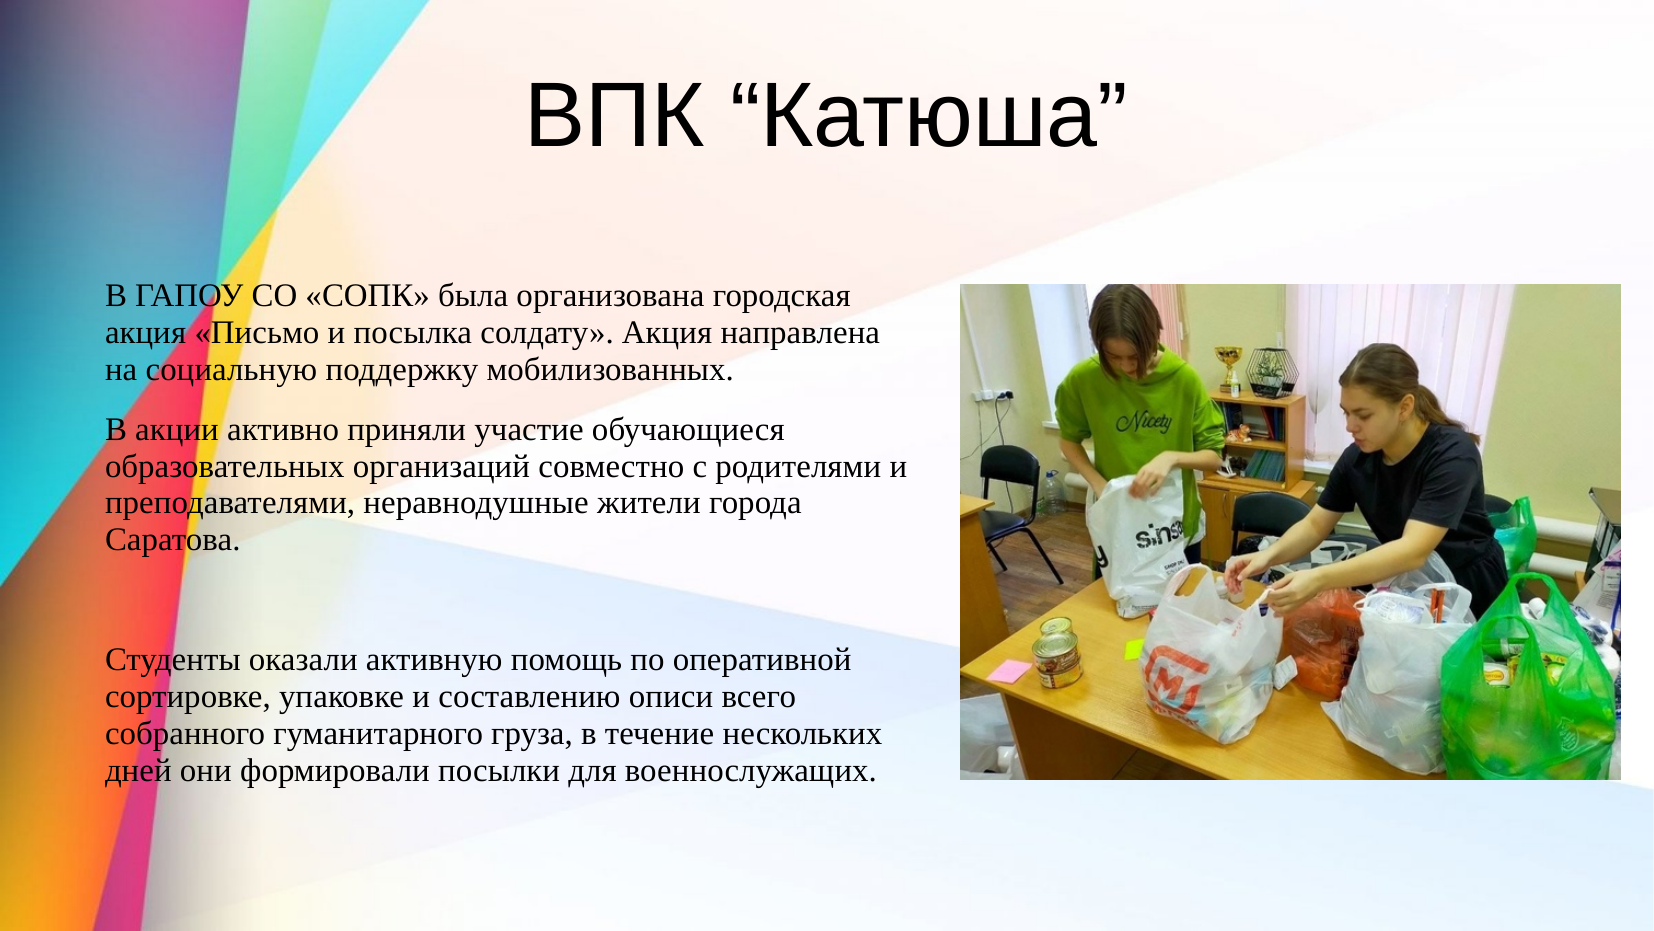

# ВПК “Катюша”
В ГАПОУ СО «СОПК» была организована городская акция «Письмо и посылка солдату». Акция направлена на социальную поддержку мобилизованных.
В акции активно приняли участие обучающиеся образовательных организаций совместно с родителями и преподавателями, неравнодушные жители города Саратова.
Студенты оказали активную помощь по оперативной сортировке, упаковке и составлению описи всего собранного гуманитарного груза, в течение нескольких дней они формировали посылки для военнослужащих.